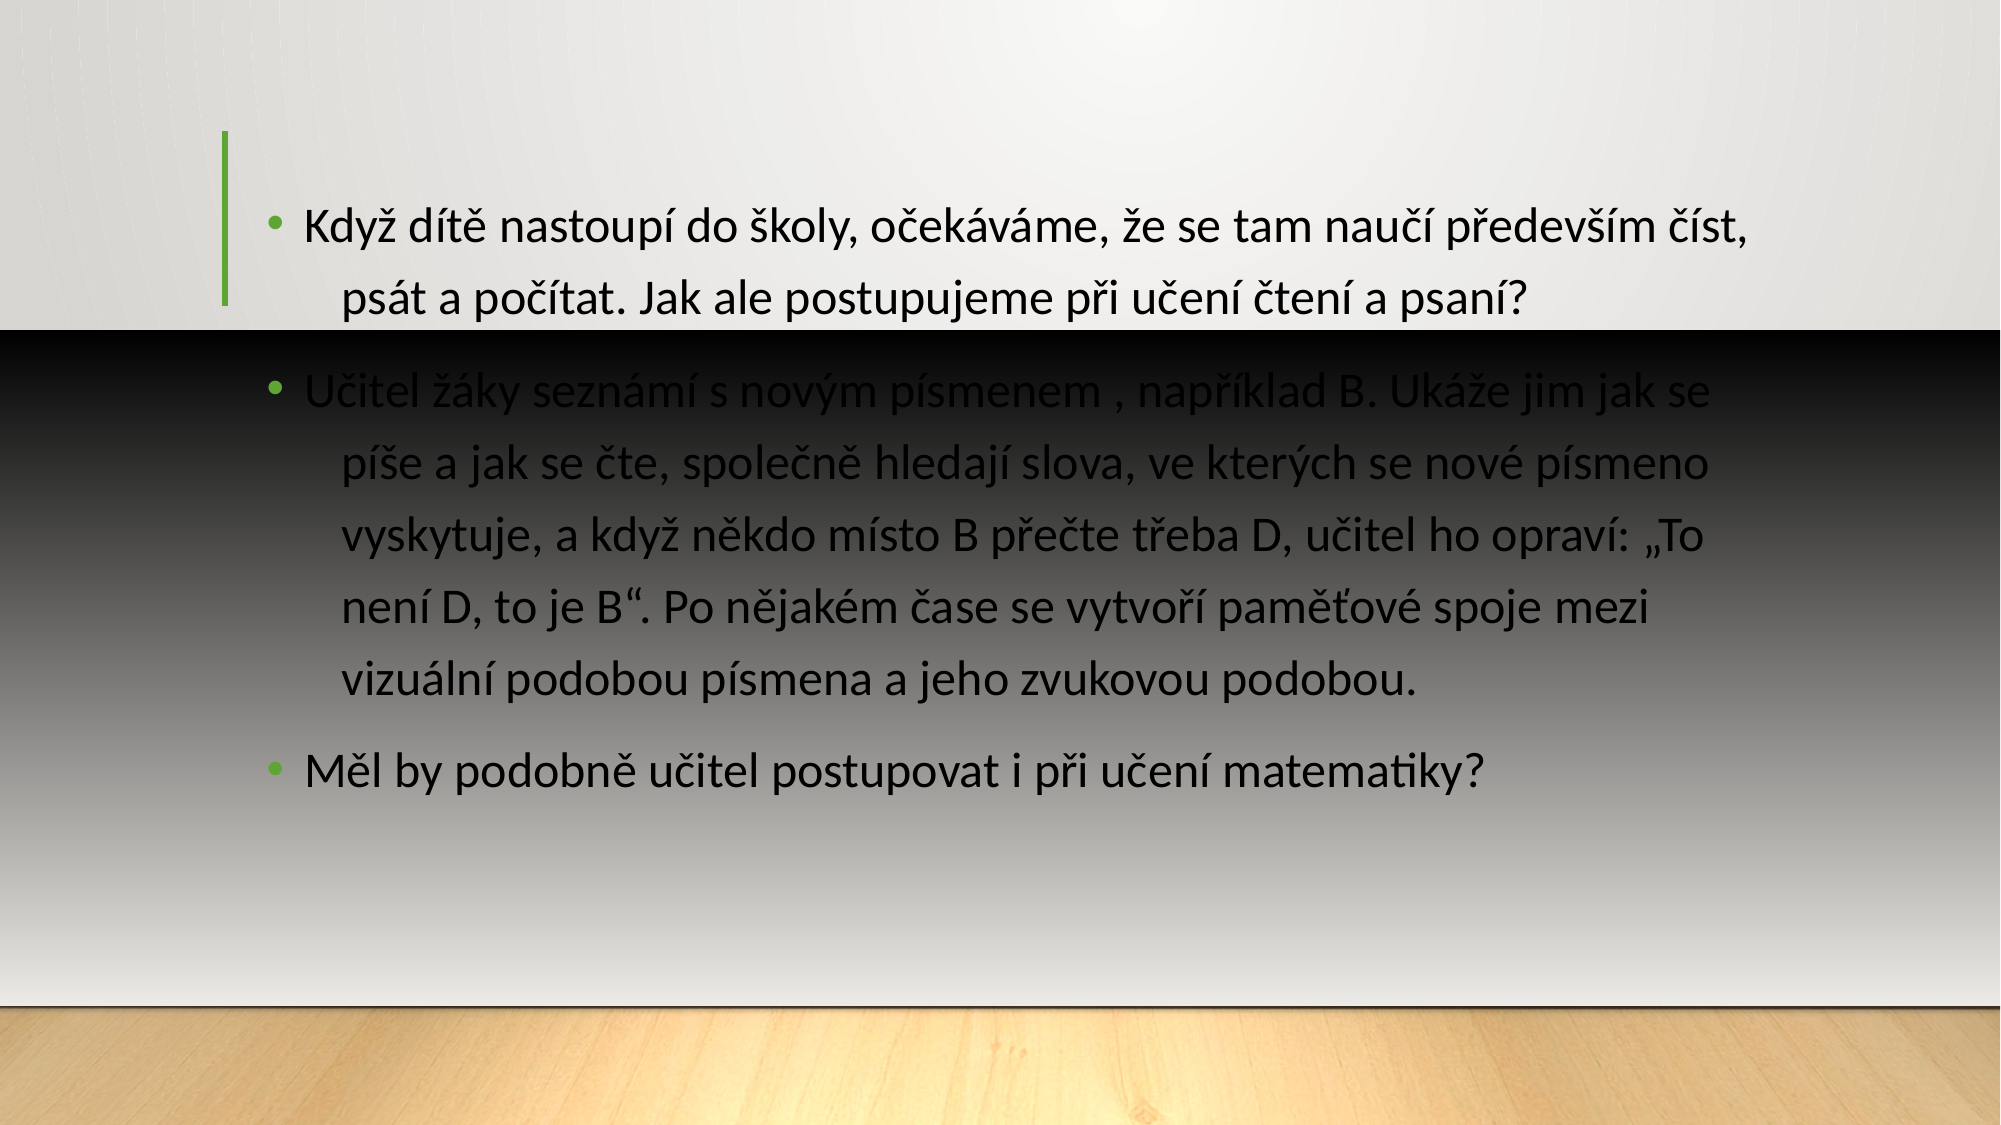

#
Když dítě nastoupí do školy, očekáváme, že se tam naučí především číst, psát a počítat. Jak ale postupujeme při učení čtení a psaní?
Učitel žáky seznámí s novým písmenem , například B. Ukáže jim jak se píše a jak se čte, společně hledají slova, ve kterých se nové písmeno vyskytuje, a když někdo místo B přečte třeba D, učitel ho opraví: „To není D, to je B“. Po nějakém čase se vytvoří paměťové spoje mezi vizuální podobou písmena a jeho zvukovou podobou.
Měl by podobně učitel postupovat i při učení matematiky?